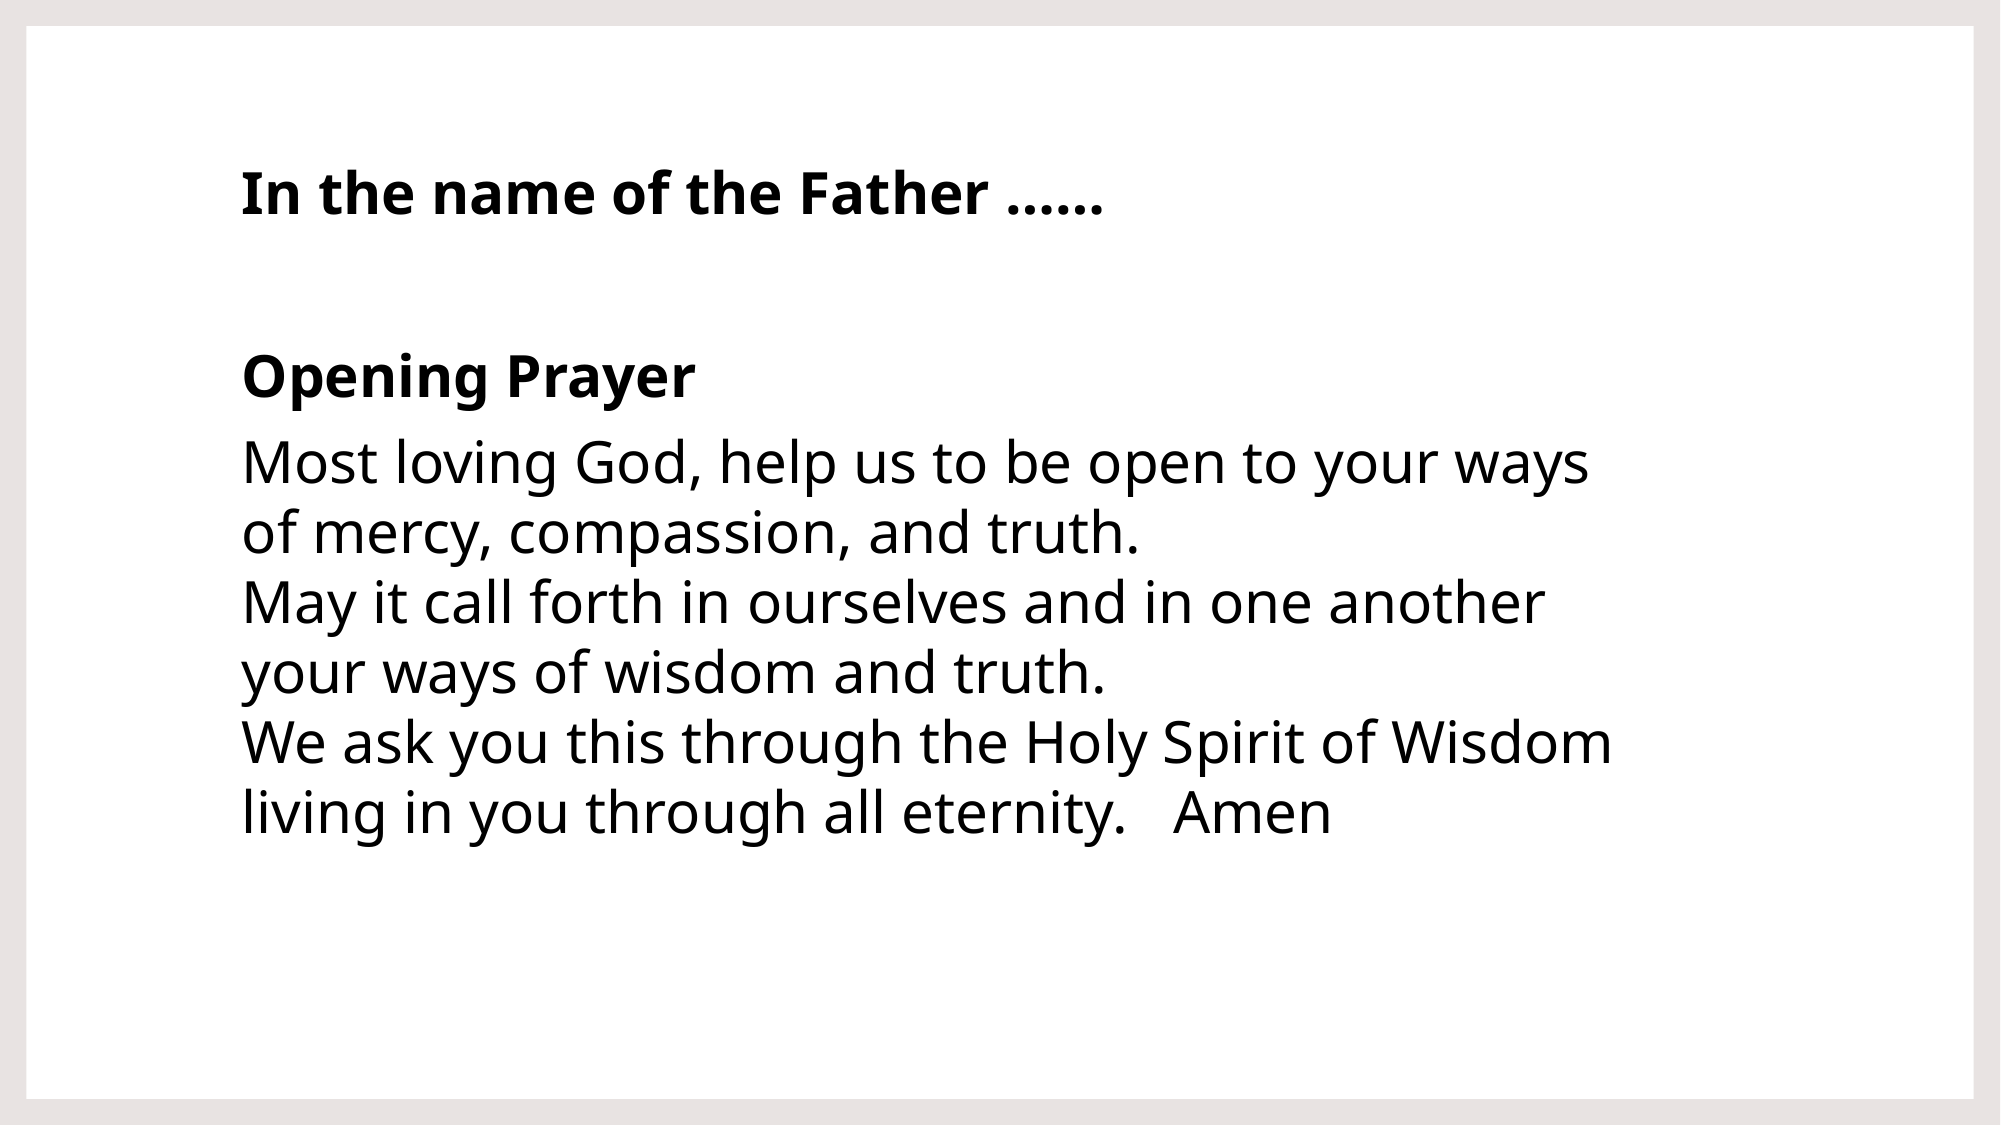

In the name of the Father ……
Opening Prayer
Most loving God, help us to be open to your ways of mercy, compassion, and truth.
May it call forth in ourselves and in one another
your ways of wisdom and truth.
We ask you this through the Holy Spirit of Wisdom
living in you through all eternity. Amen